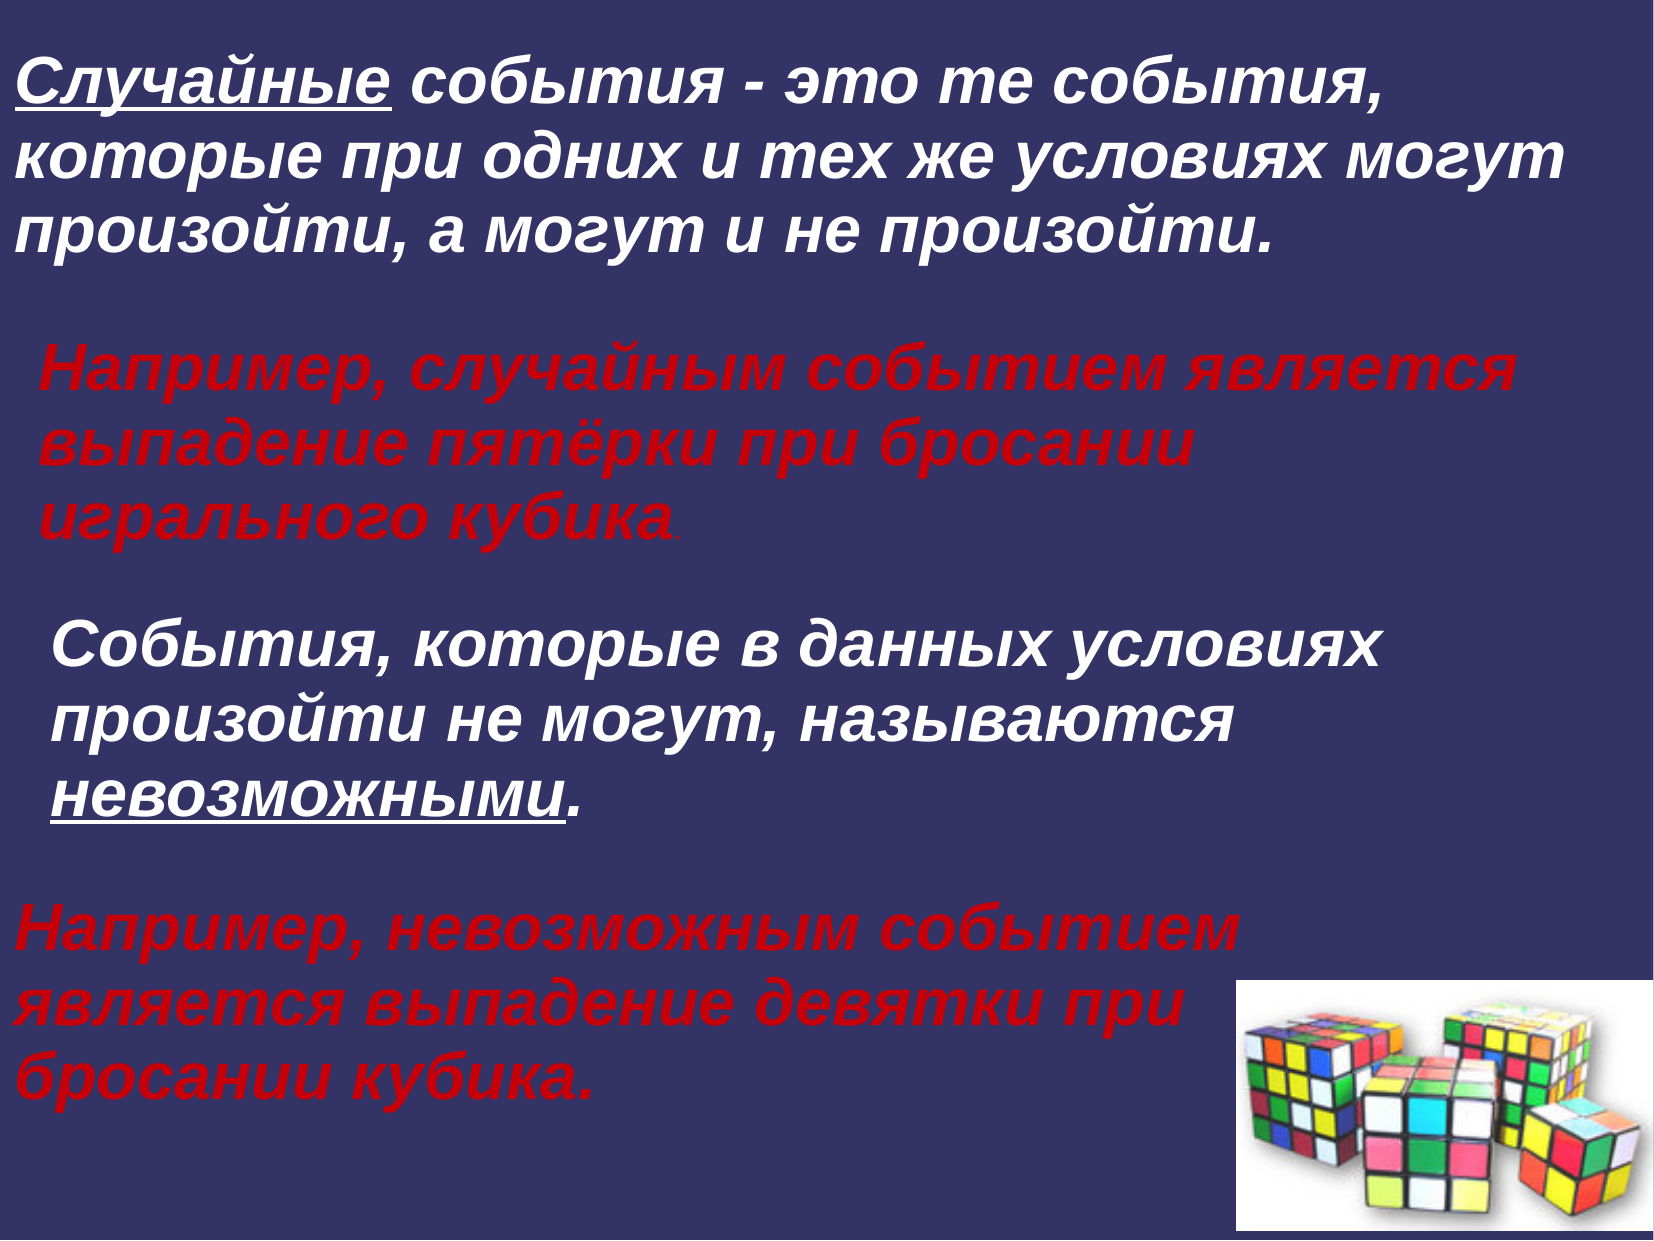

Случайные события - это те события, которые при одних и тех же условиях могут произойти, а могут и не произойти.
Например, случайным событием является выпадение пятёрки при бросании игрального кубика.
События, которые в данных условиях произойти не могут, называются невозможными.
Например, невозможным событием является выпадение девятки при бросании кубика.